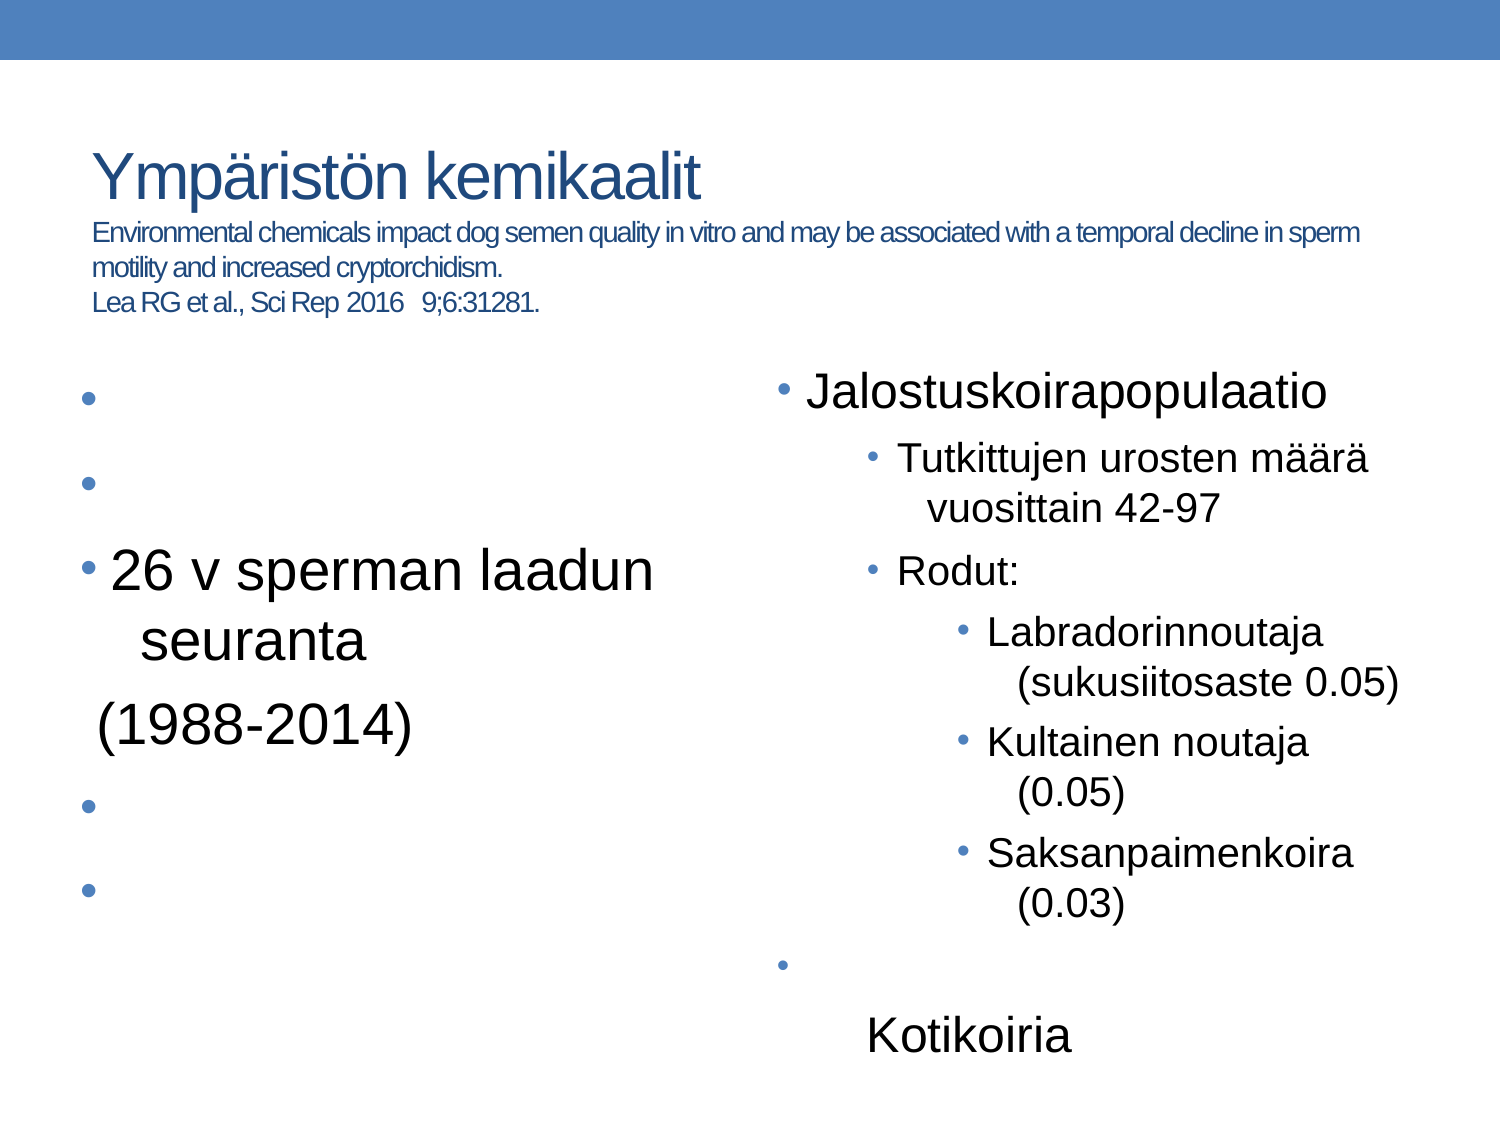

# Ympäristön kemikaalit Environmental chemicals impact dog semen quality in vitro and may be associated with a temporal decline in sperm motility and increased cryptorchidism. Lea RG et al., Sci Rep 2016 9;6:31281.
Jalostuskoirapopulaatio
Tutkittujen urosten määrä vuosittain 42-97
Rodut:
Labradorinnoutaja (sukusiitosaste 0.05)
Kultainen noutaja (0.05)
Saksanpaimenkoira (0.03)
Kotikoiria
26 v sperman laadun seuranta
 (1988-2014)